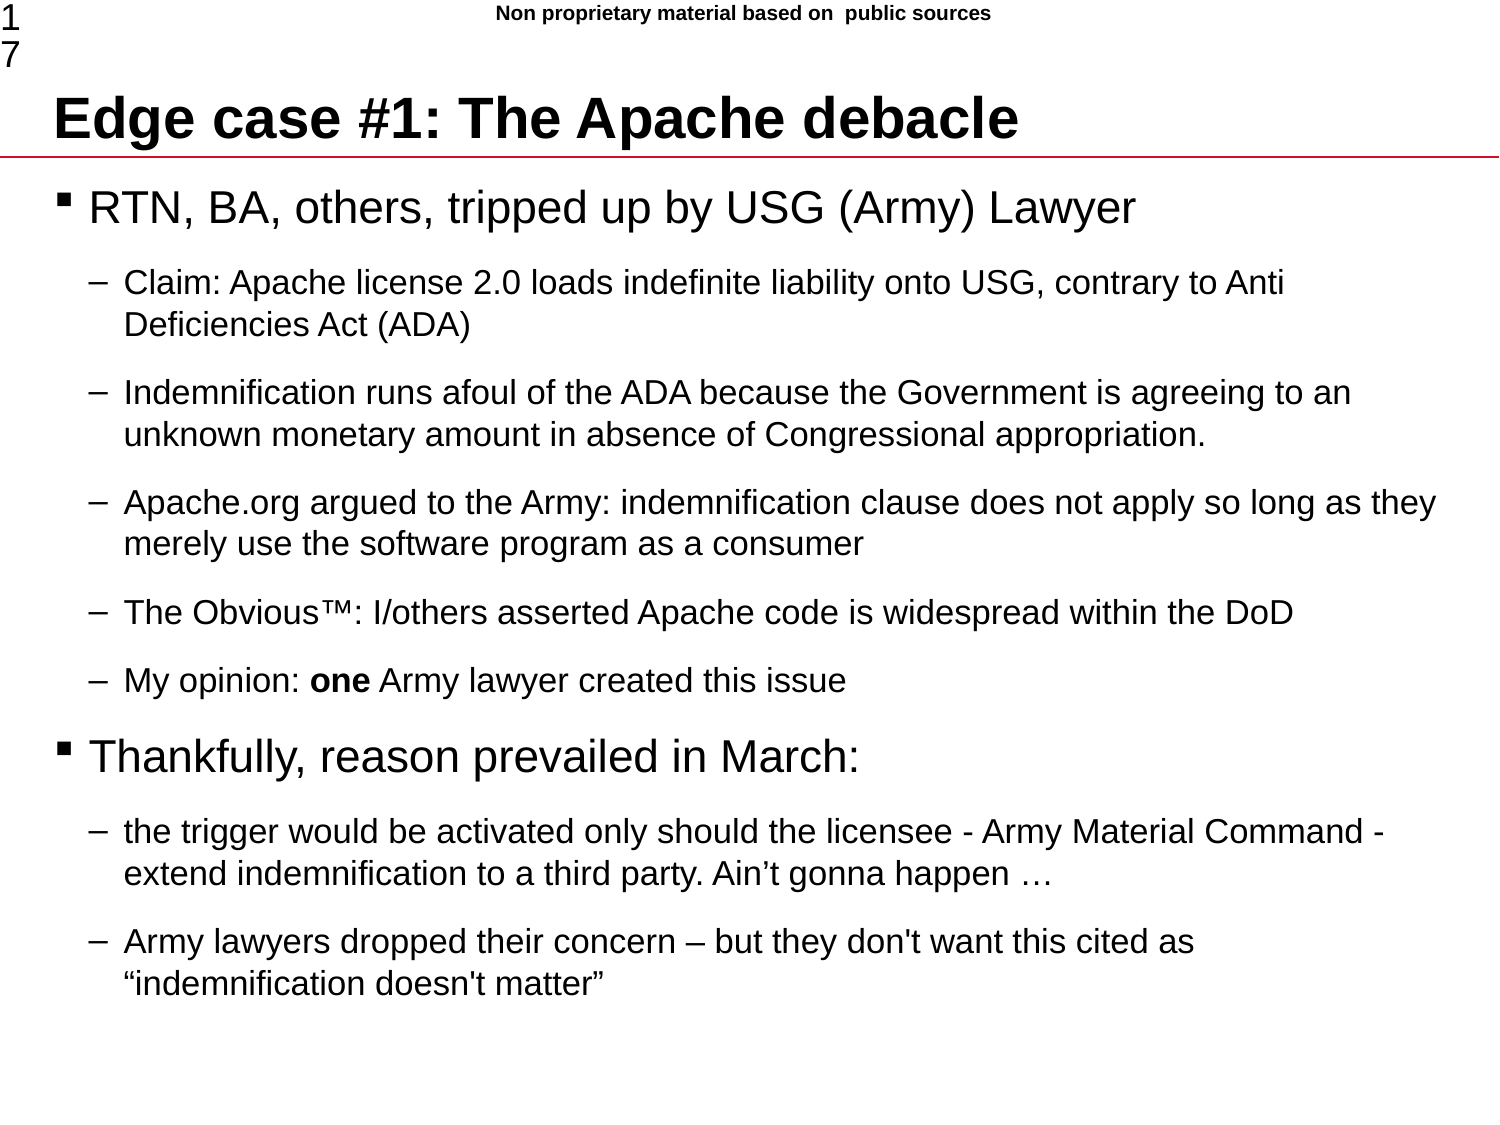

# Edge case #1: The Apache debacle
RTN, BA, others, tripped up by USG (Army) Lawyer
Claim: Apache license 2.0 loads indefinite liability onto USG, contrary to Anti Deficiencies Act (ADA)
Indemnification runs afoul of the ADA because the Government is agreeing to an unknown monetary amount in absence of Congressional appropriation.
Apache.org argued to the Army: indemnification clause does not apply so long as they merely use the software program as a consumer
The Obvious™: I/others asserted Apache code is widespread within the DoD
My opinion: one Army lawyer created this issue
Thankfully, reason prevailed in March:
the trigger would be activated only should the licensee - Army Material Command - extend indemnification to a third party. Ain’t gonna happen …
Army lawyers dropped their concern – but they don't want this cited as “indemnification doesn't matter”